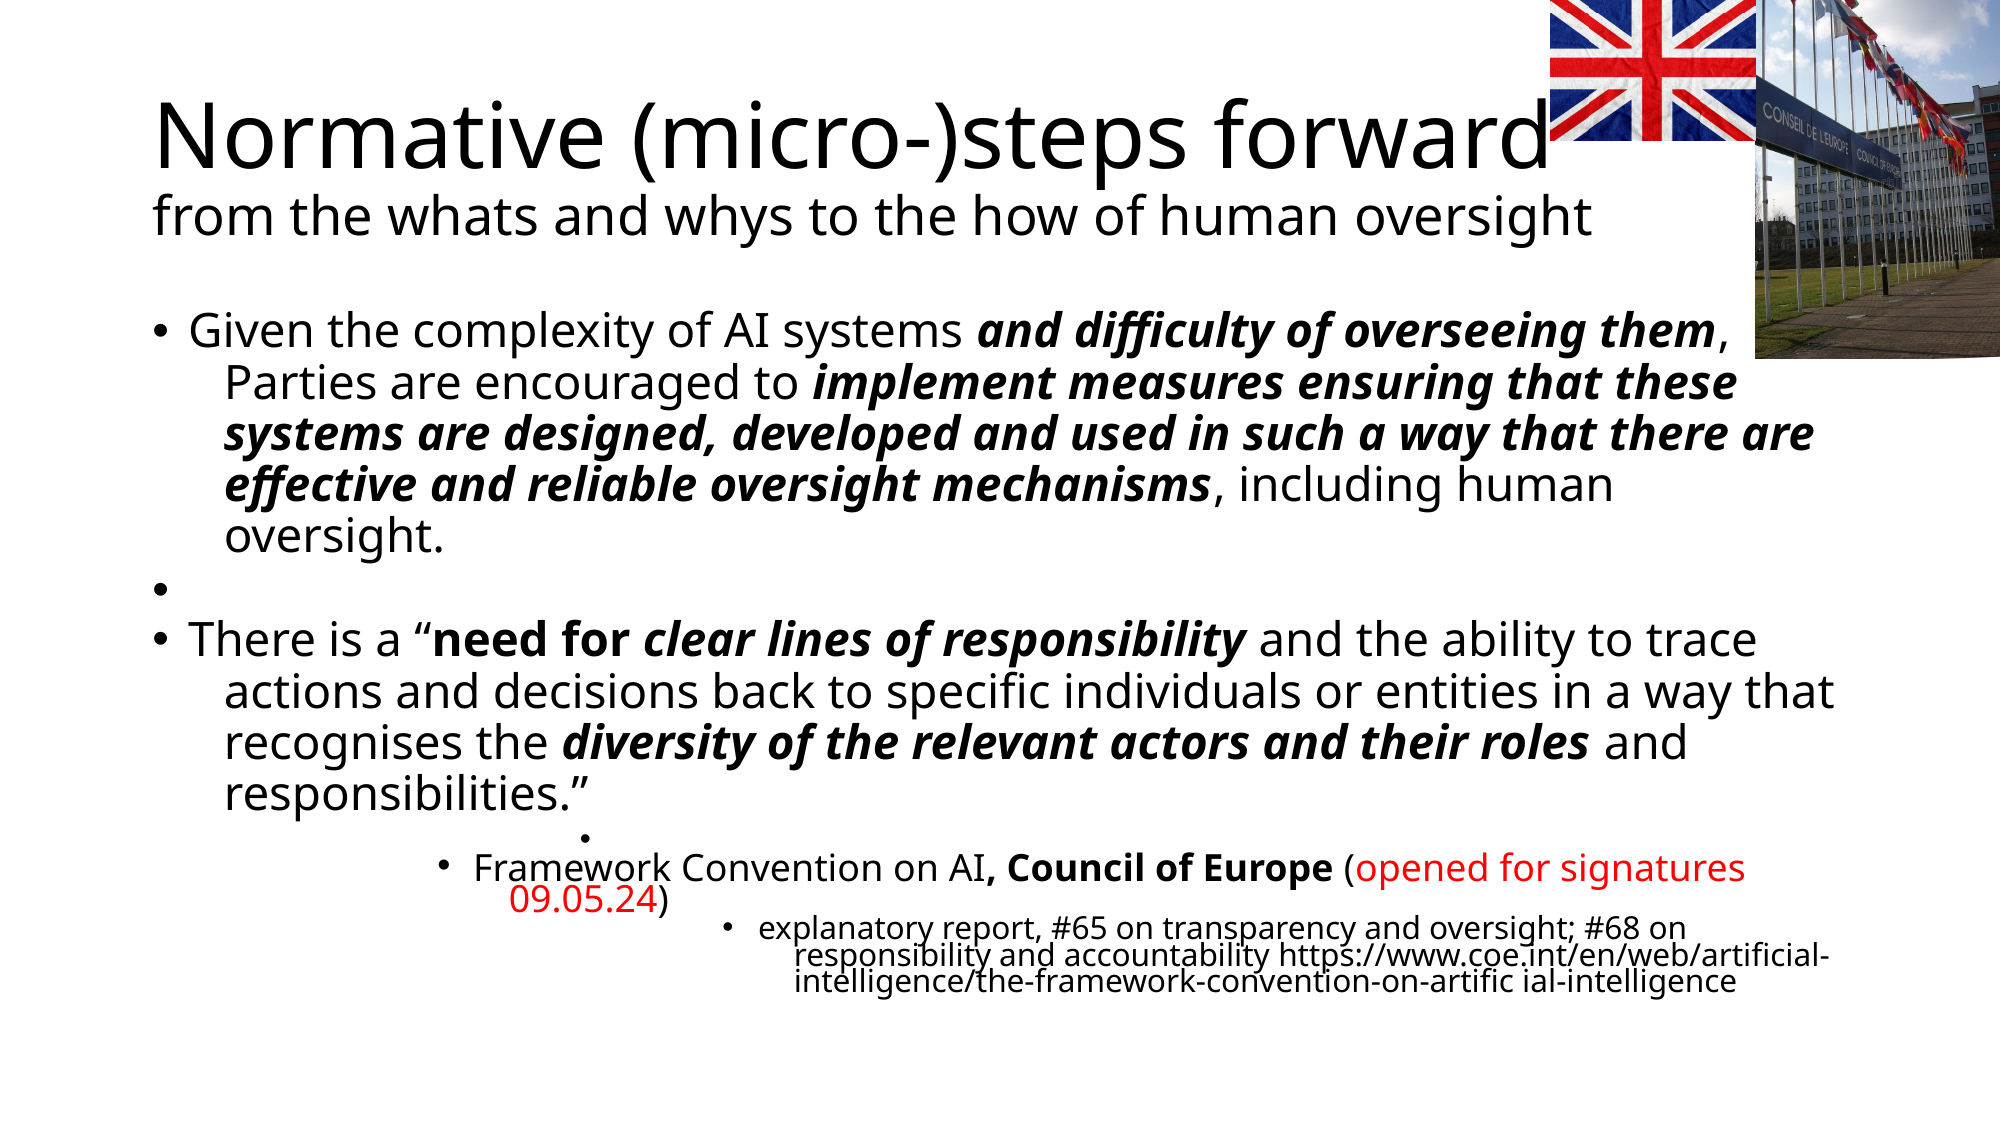

# Normative (micro-)steps forward from the whats and whys to the how of human oversight
Given the complexity of AI systems and difficulty of overseeing them, Parties are encouraged to implement measures ensuring that these systems are designed, developed and used in such a way that there are effective and reliable oversight mechanisms, including human oversight.
There is a “need for clear lines of responsibility and the ability to trace actions and decisions back to specific individuals or entities in a way that recognises the diversity of the relevant actors and their roles and responsibilities.”
Framework Convention on AI, Council of Europe (opened for signatures 09.05.24)
explanatory report, #65 on transparency and oversight; #68 on responsibility and accountability https://www.coe.int/en/web/artificial-intelligence/the-framework-convention-on-artific ial-intelligence